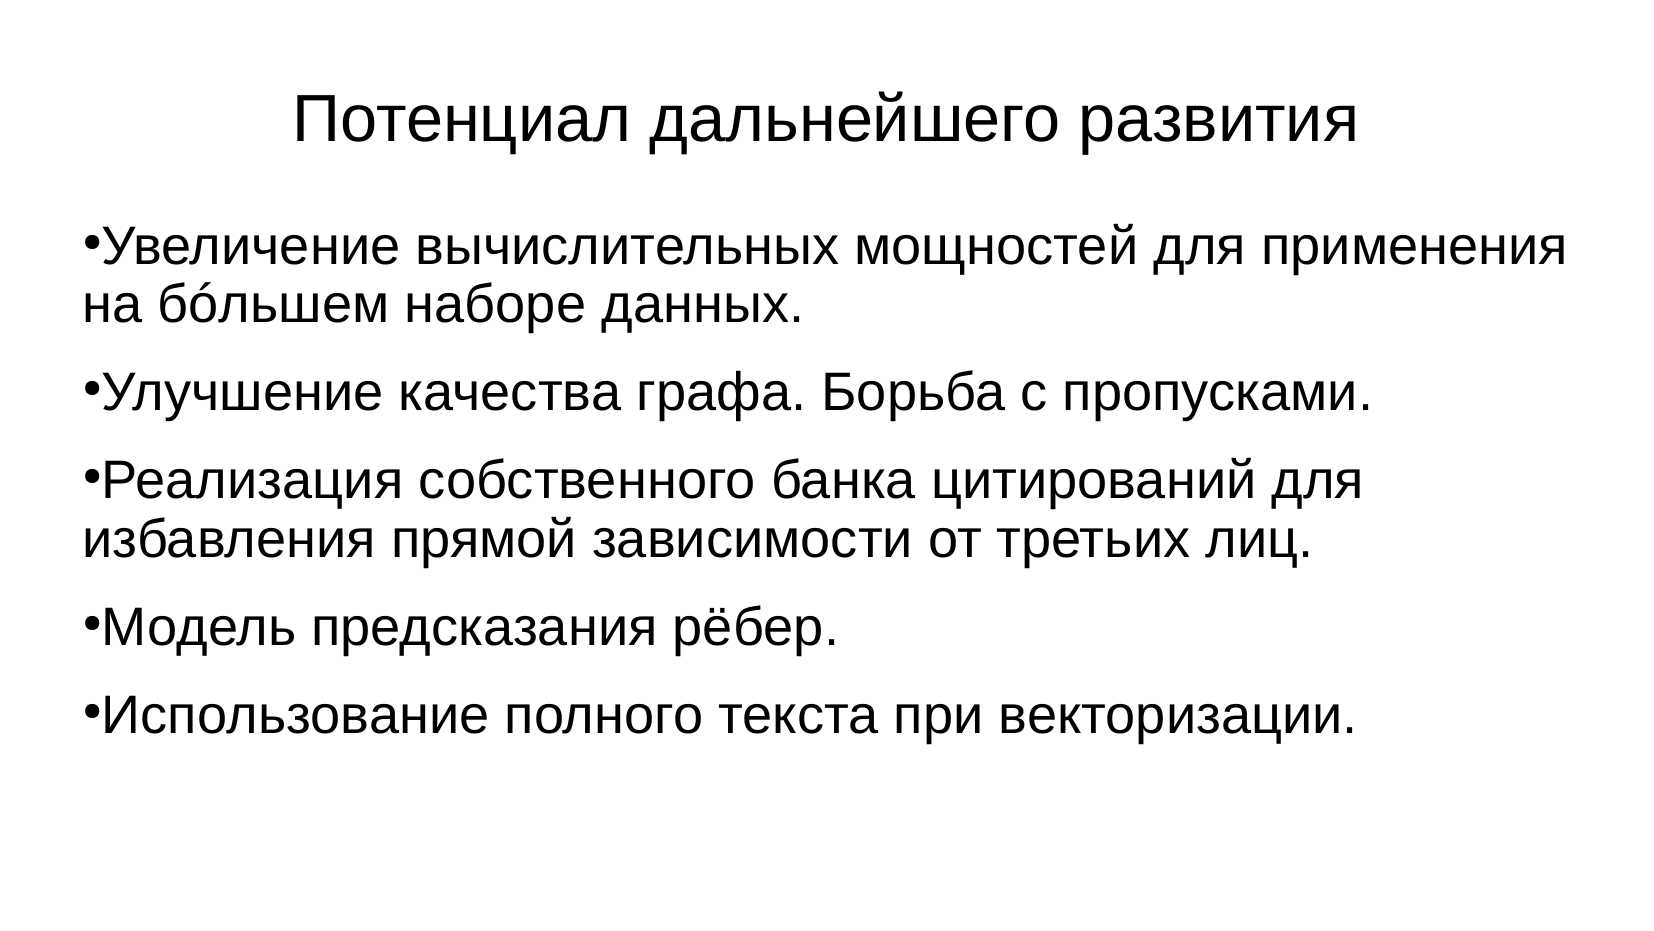

# Потенциал дальнейшего развития
Увеличение вычислительных мощностей для применения на бóльшем наборе данных.
Улучшение качества графа. Борьба с пропусками.
Реализация собственного банка цитирований для избавления прямой зависимости от третьих лиц.
Модель предсказания рёбер.
Использование полного текста при векторизации.